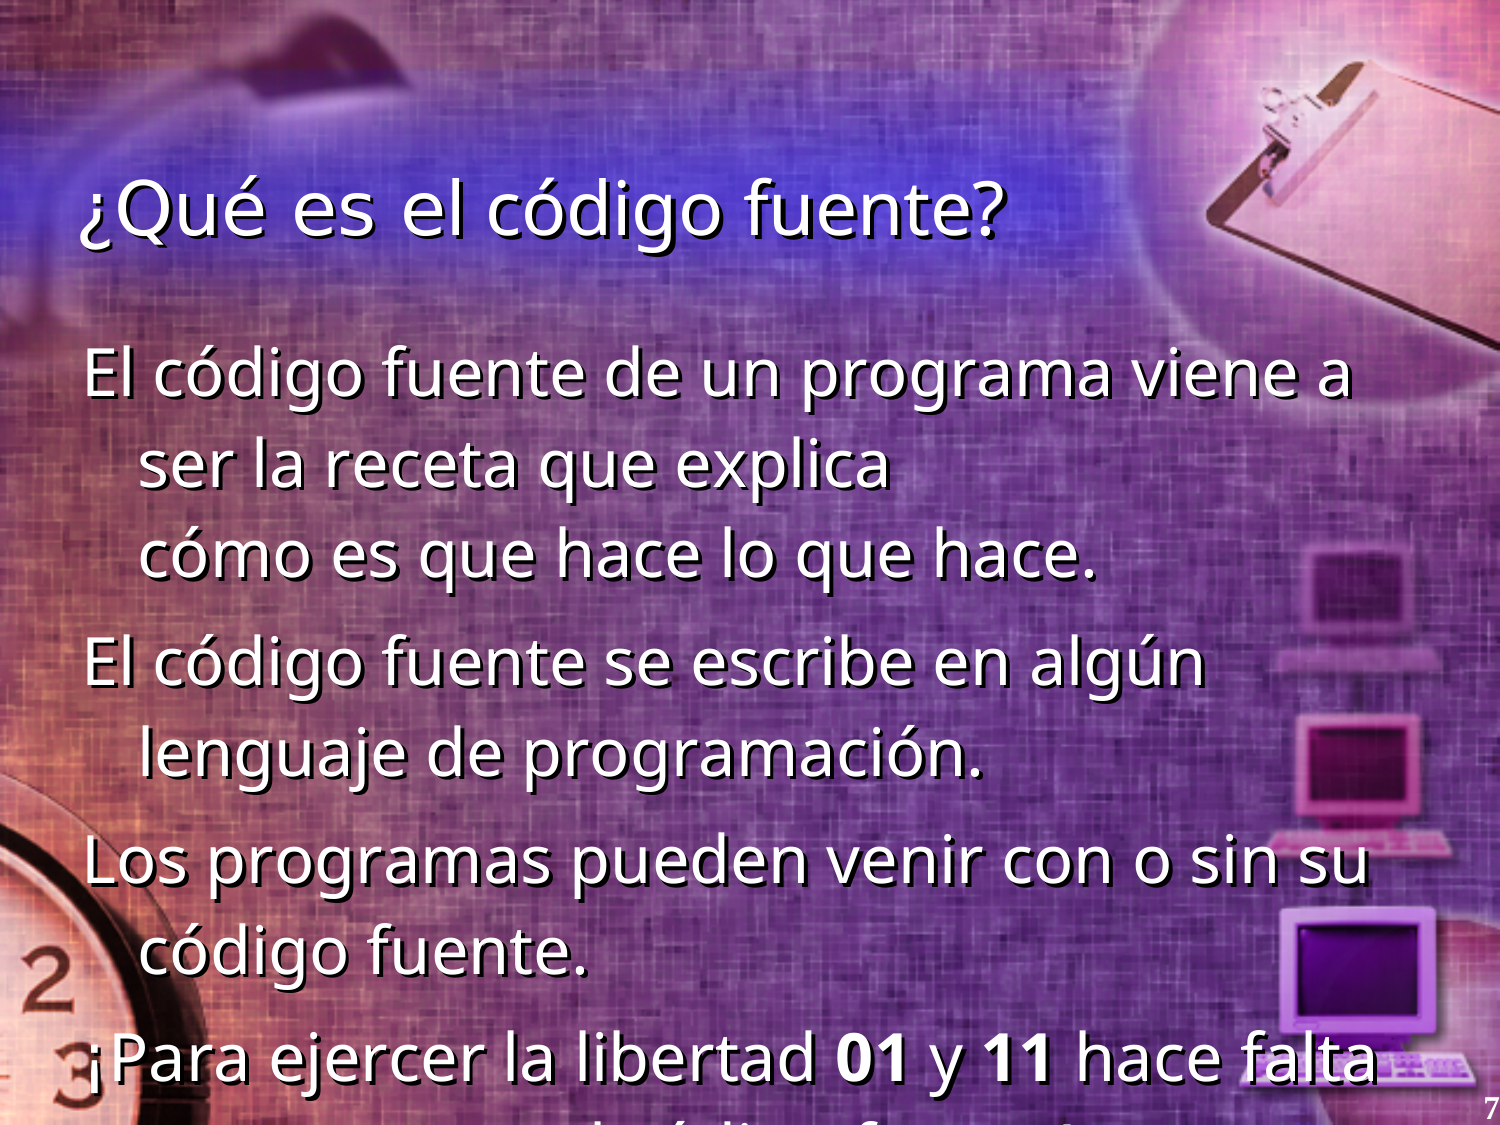

# ¿Qué es el código fuente?
El código fuente de un programa viene a ser la receta que explica
cómo es que hace lo que hace.
El código fuente se escribe en algún lenguaje de programación.
Los programas pueden venir con o sin su código fuente.
¡Para ejercer la libertad 01 y 11 hace falta tener acceso al código fuente!
7